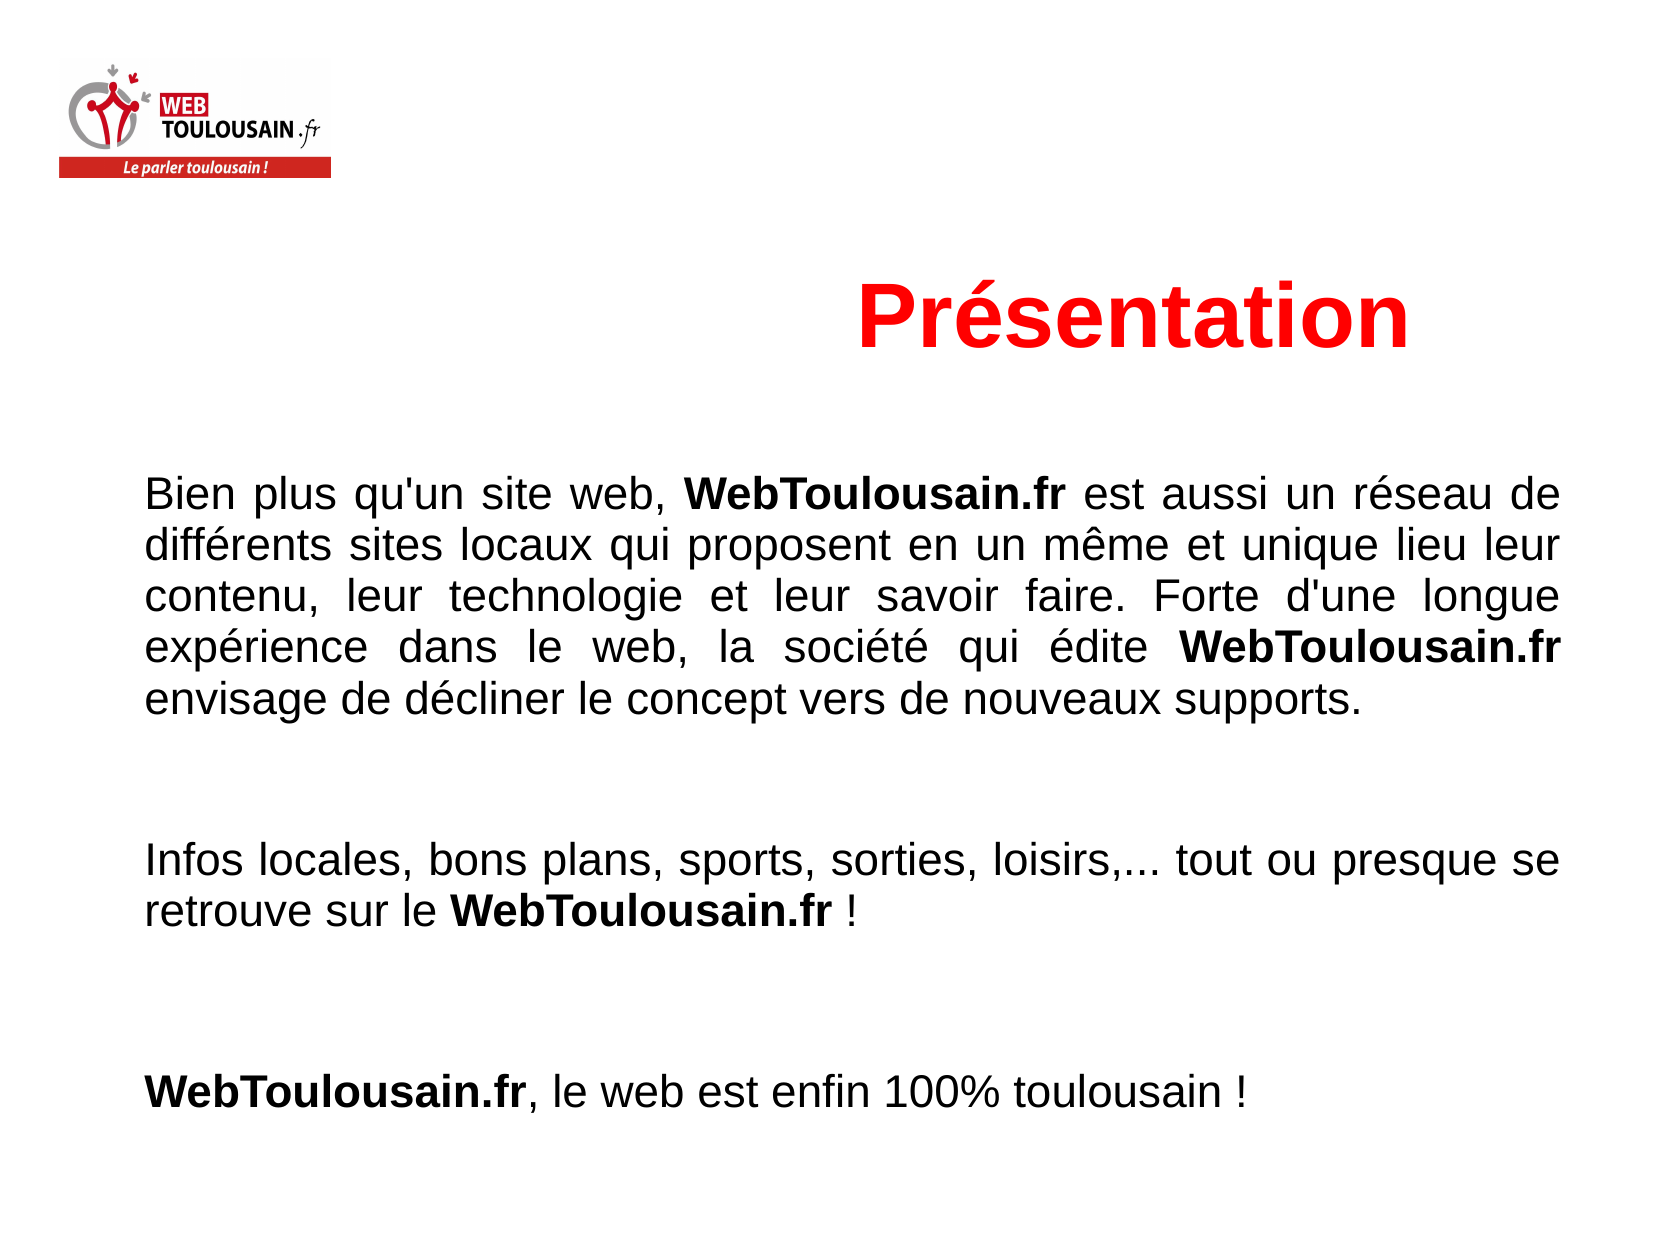

# Présentation
Bien plus qu'un site web, WebToulousain.fr est aussi un réseau de différents sites locaux qui proposent en un même et unique lieu leur contenu, leur technologie et leur savoir faire. Forte d'une longue expérience dans le web, la société qui édite WebToulousain.fr envisage de décliner le concept vers de nouveaux supports.
Infos locales, bons plans, sports, sorties, loisirs,... tout ou presque se retrouve sur le WebToulousain.fr !
WebToulousain.fr, le web est enfin 100% toulousain !